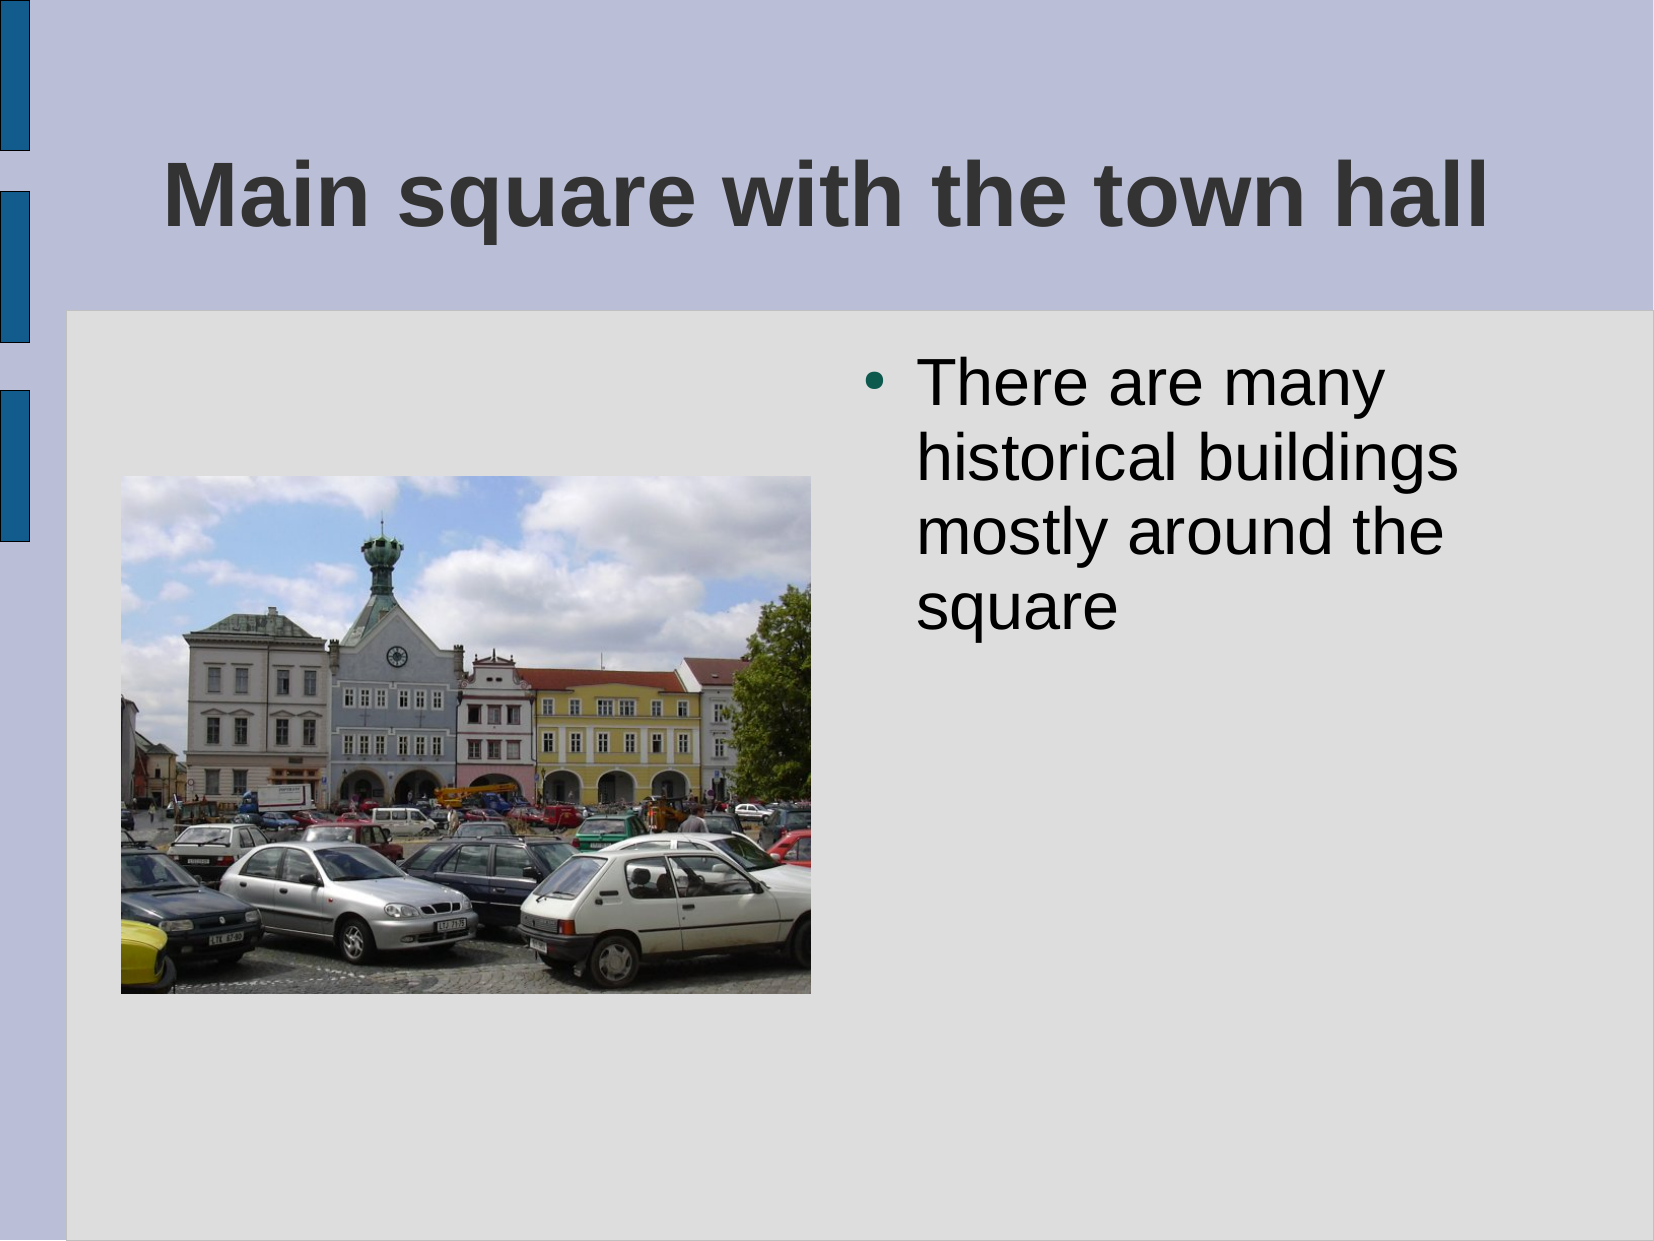

# Main square with the town hall
There are many historical buildings mostly around the square